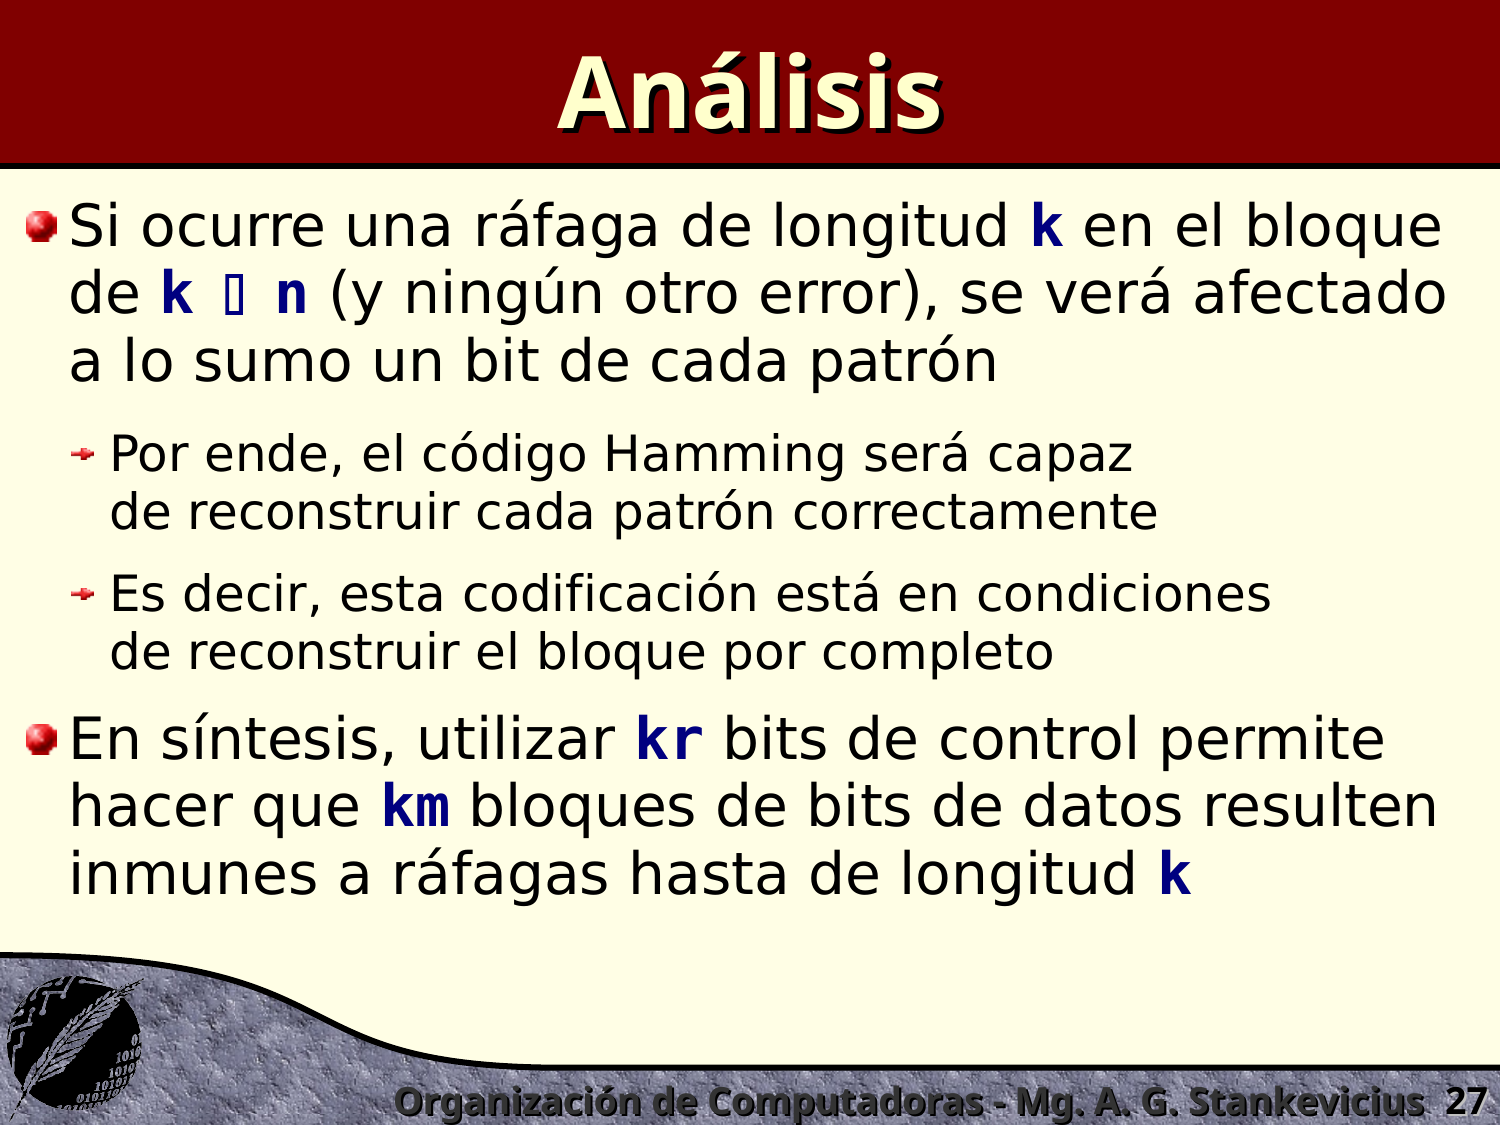

# Análisis
Si ocurre una ráfaga de longitud k en el bloque de k  n (y ningún otro error), se verá afectado
a lo sumo un bit de cada patrón
Por ende, el código Hamming será capaz
de reconstruir cada patrón correctamente
Es decir, esta codificación está en condiciones
de reconstruir el bloque por completo
En síntesis, utilizar kr bits de control permite hacer que km bloques de bits de datos resulten inmunes a ráfagas hasta de longitud k
27